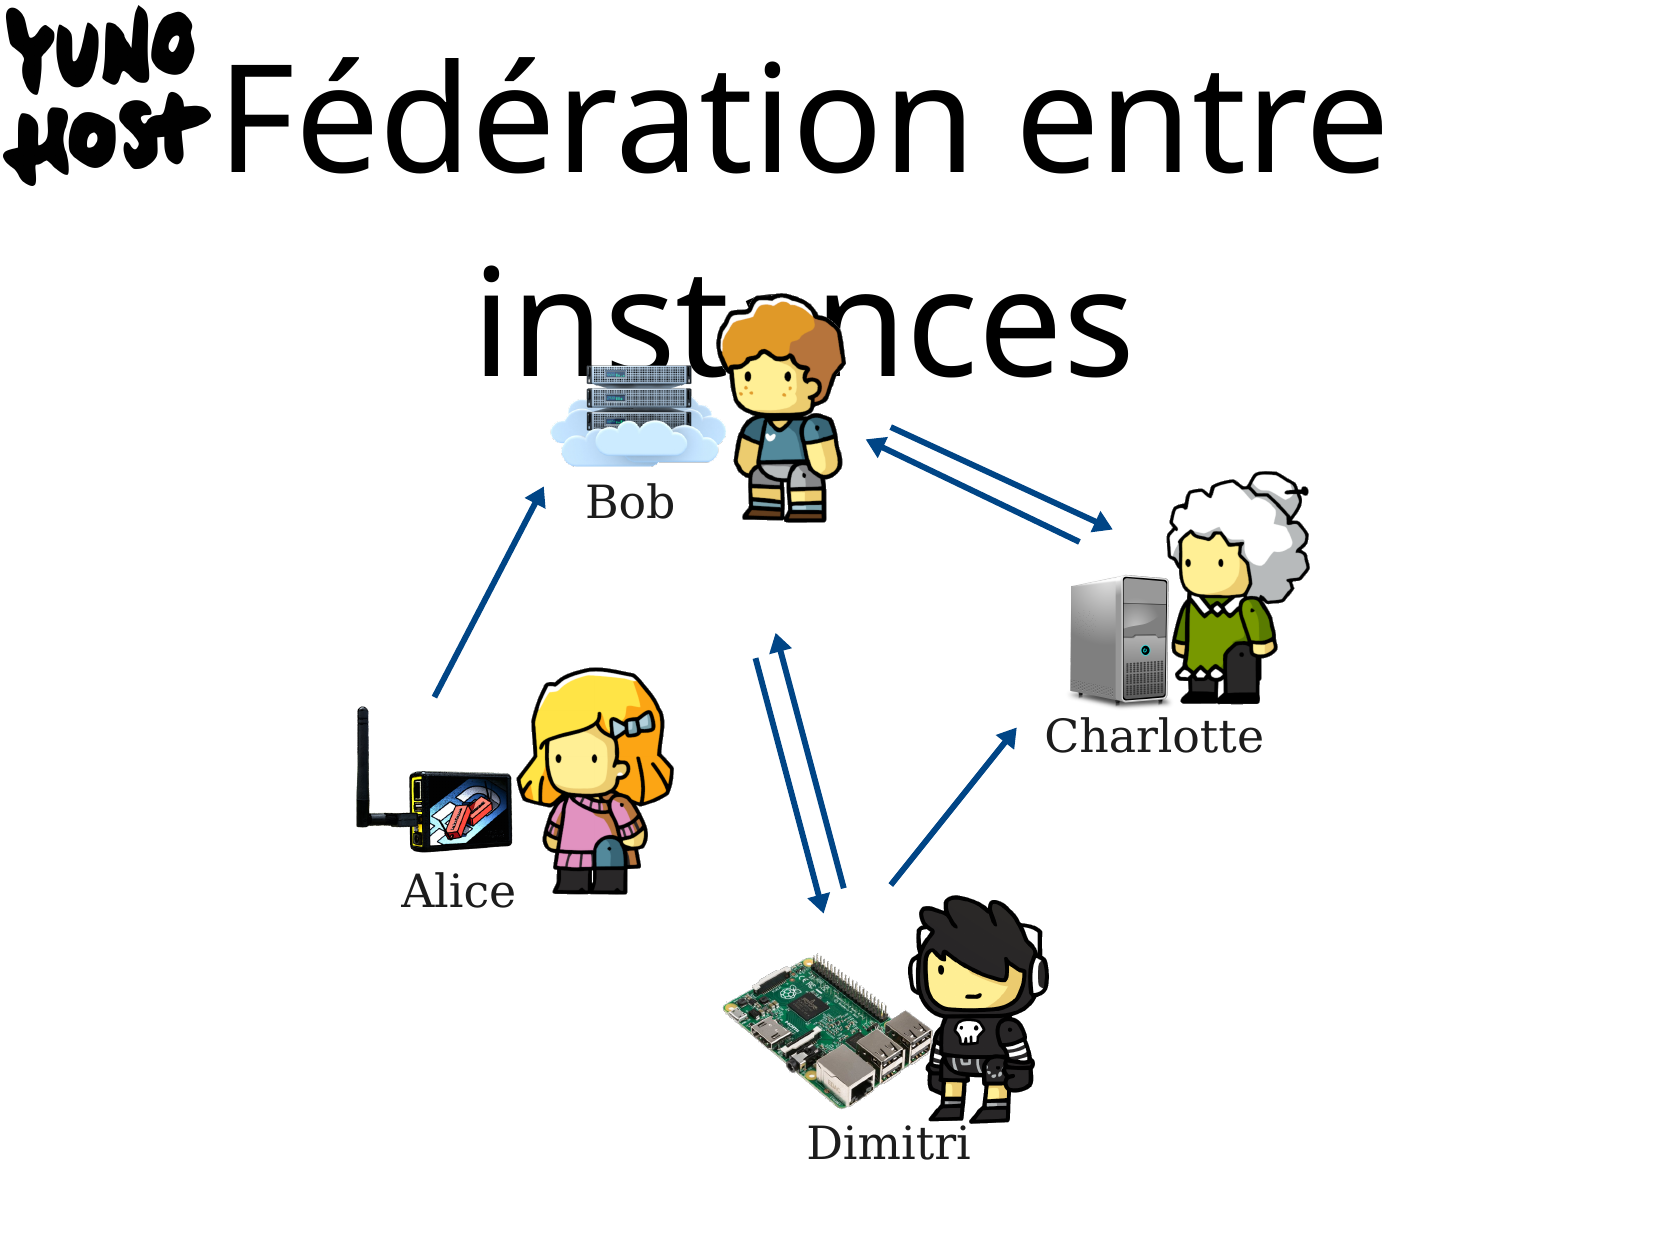

# Le FuturTM Fédération entre instances
Bob
Charlotte
Alice
Dimitri